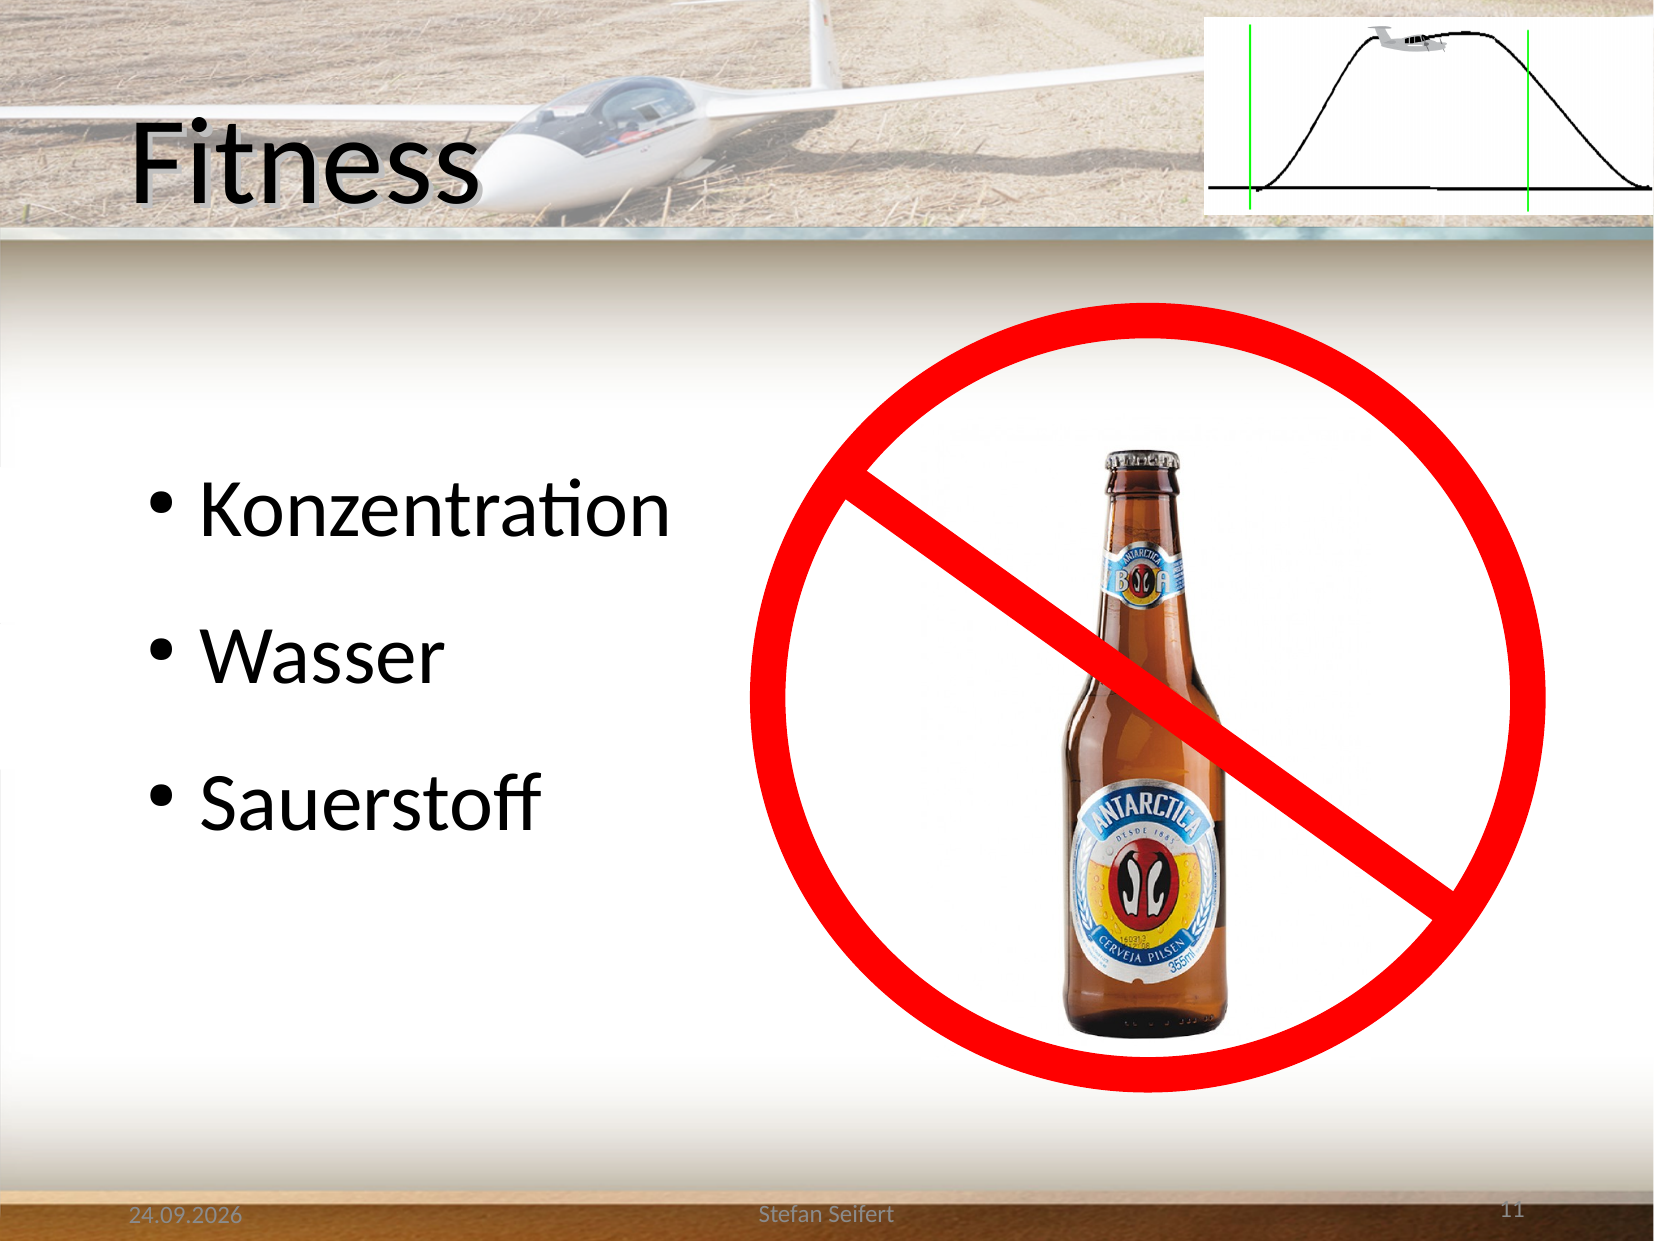

# Fitness
Konzentration
Wasser
Sauerstoff
Stefan Seifert